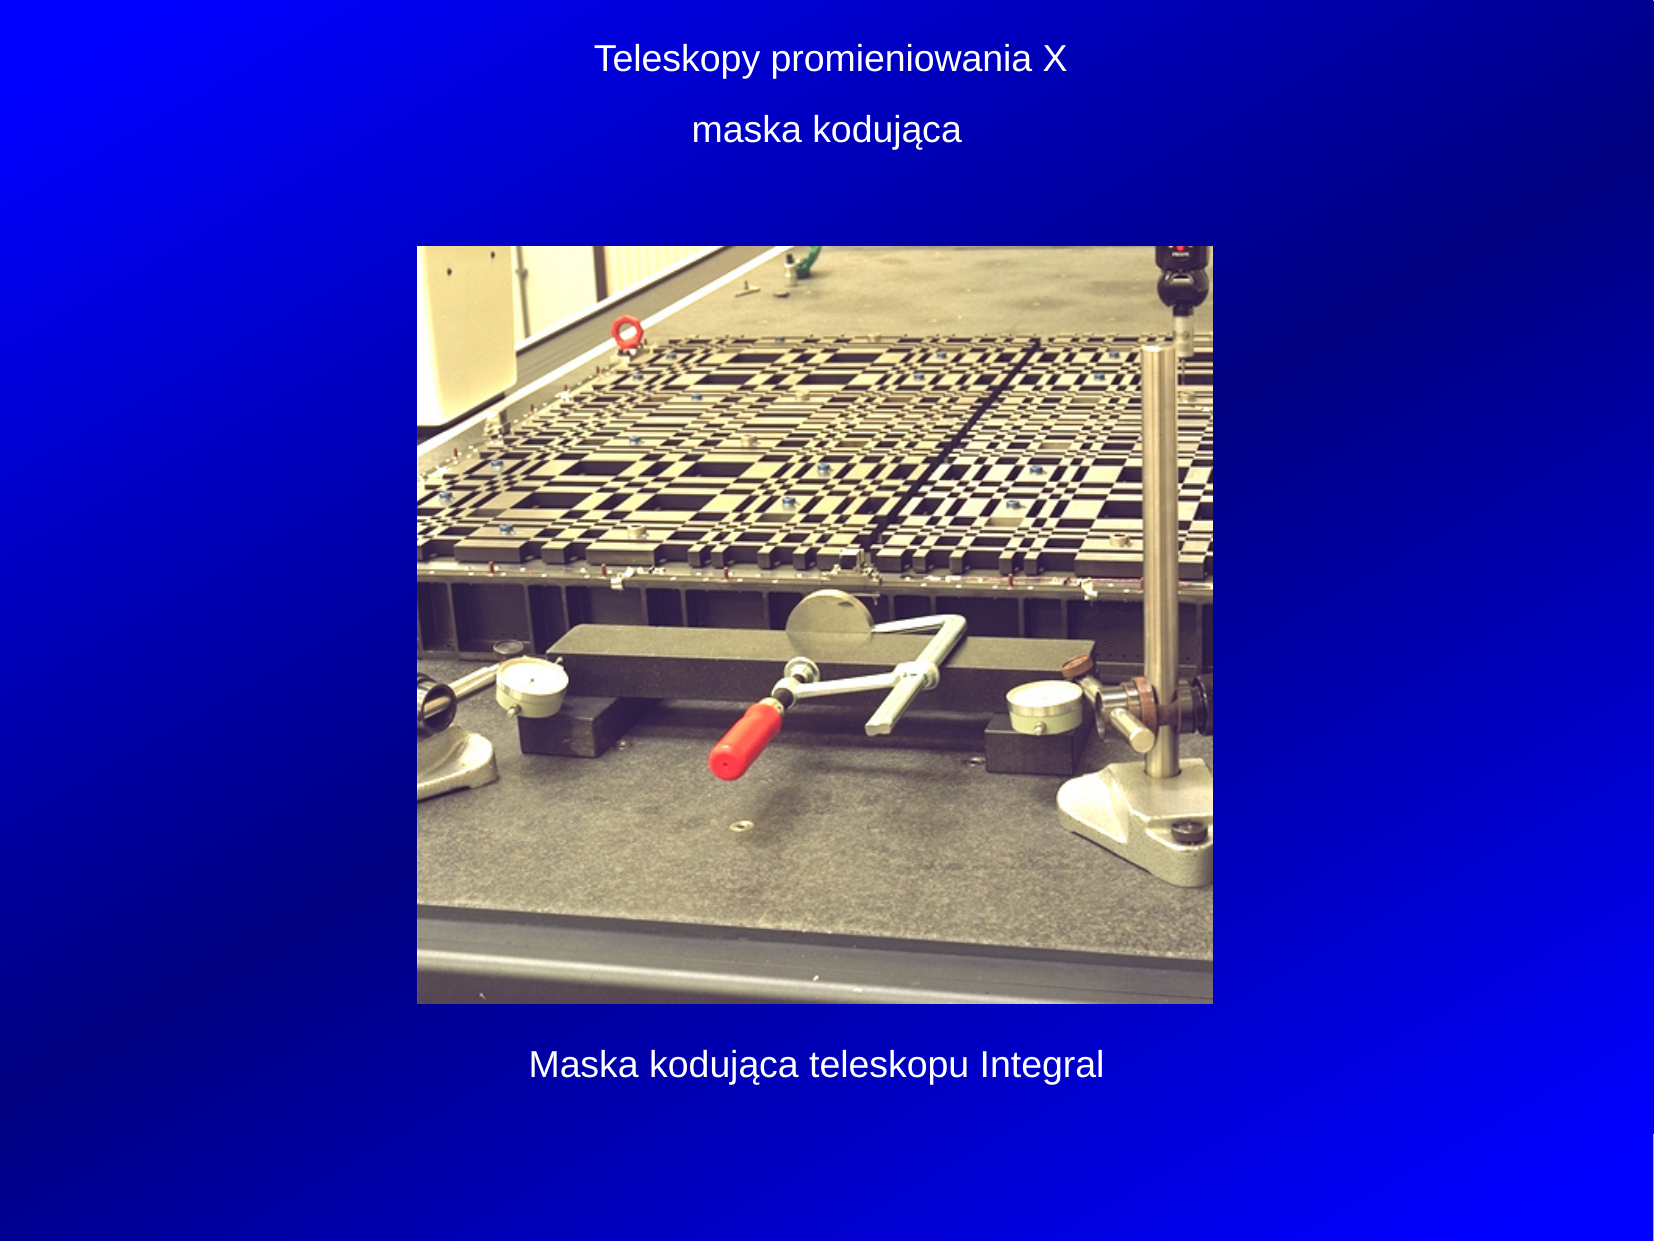

Teleskopy promieniowania X
maska kodująca
Maska kodująca teleskopu Integral